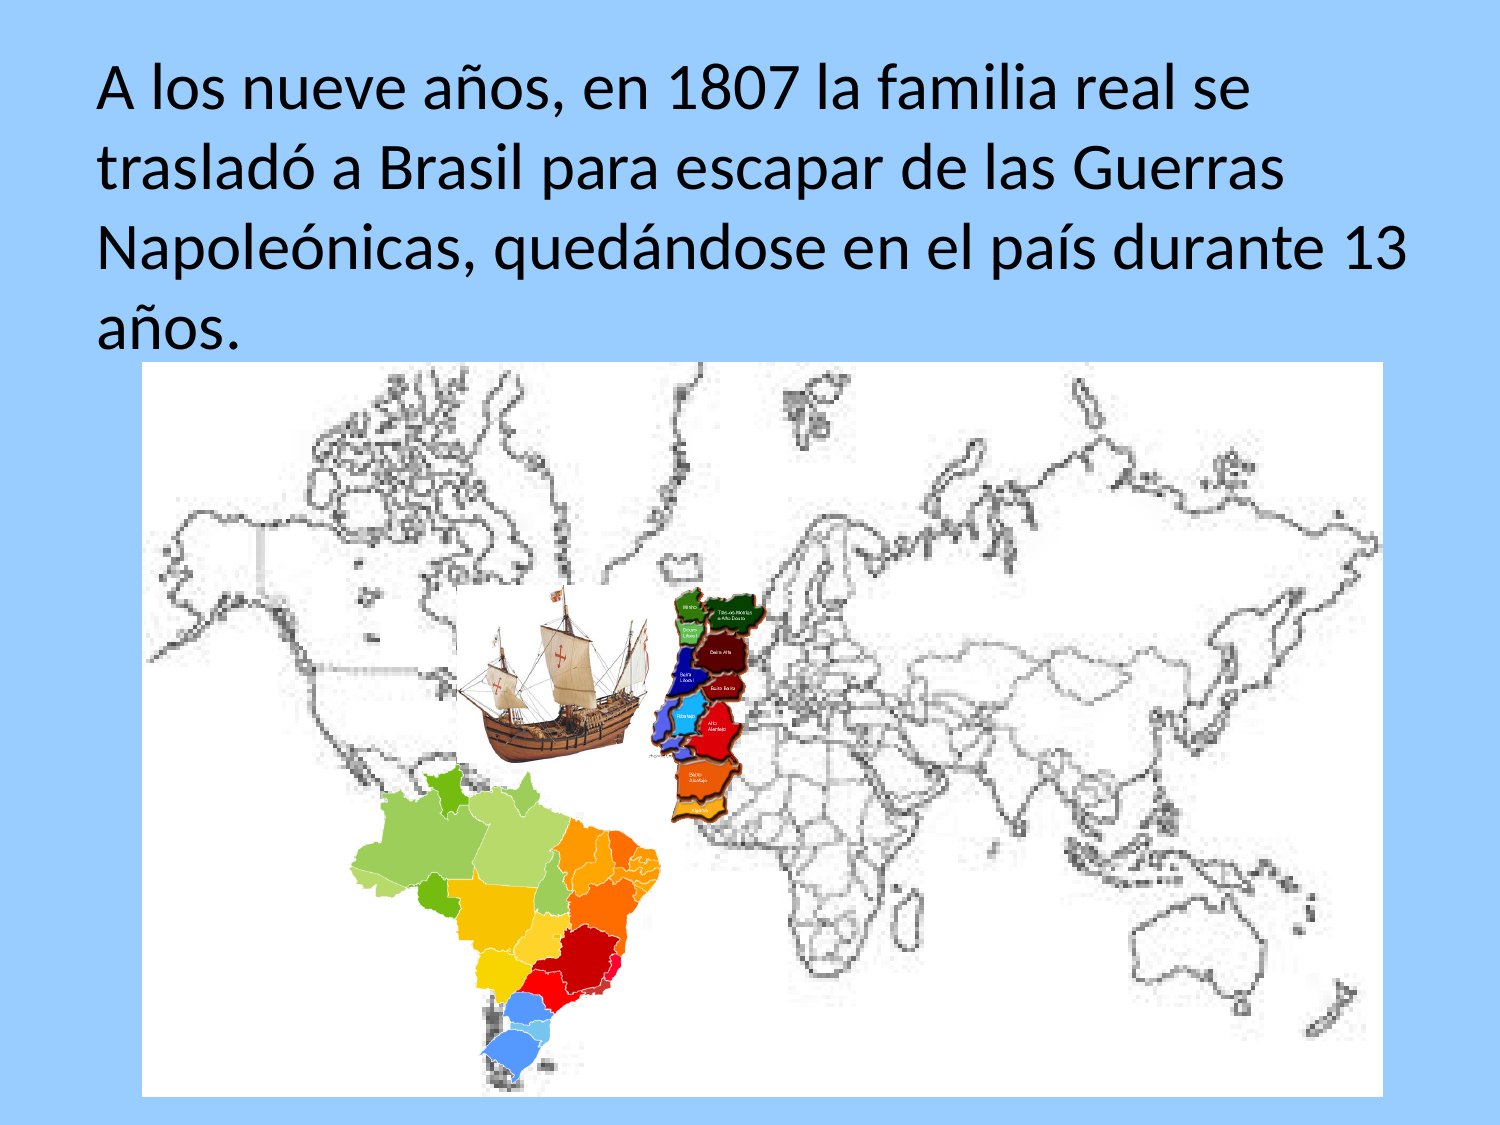

# A los nueve años, en 1807 la familia real se trasladó a Brasil para escapar de las Guerras Napoleónicas, quedándose en el país durante 13 años.